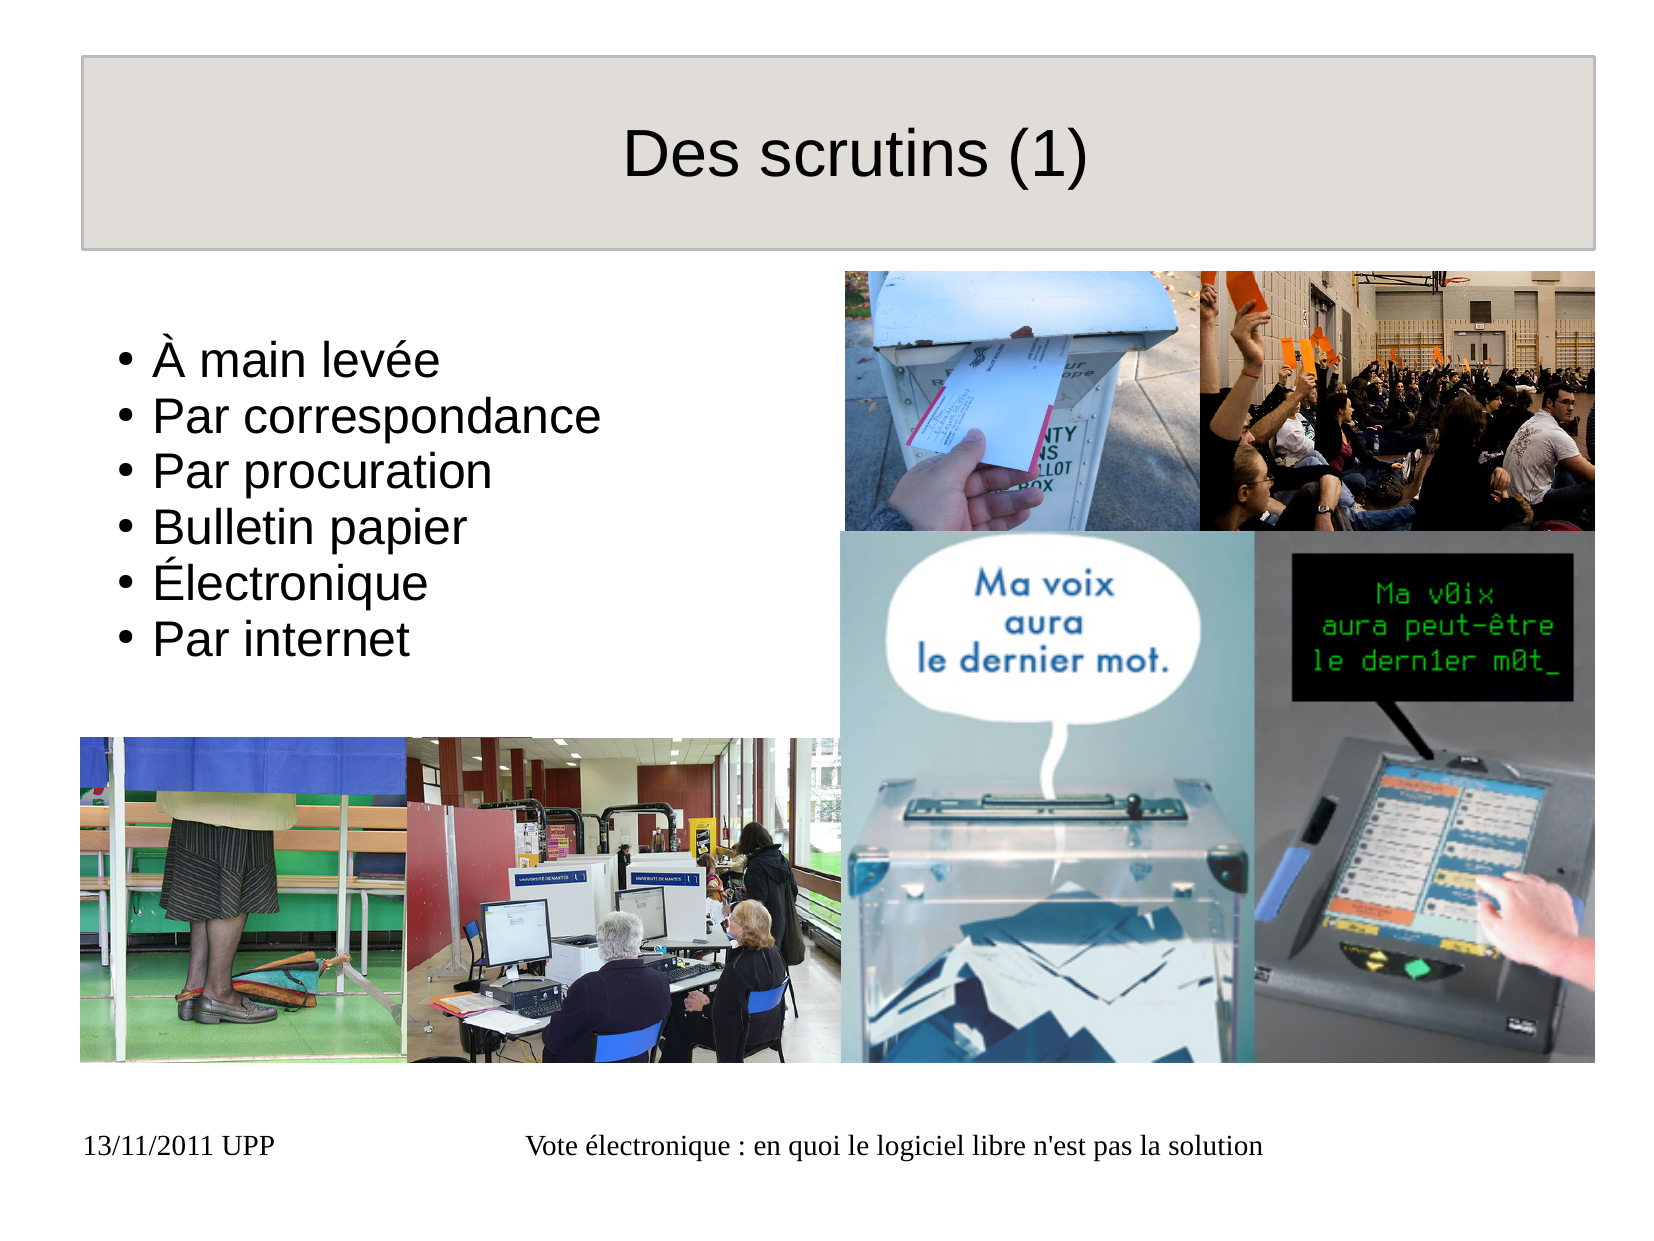

# Des scrutins (1)
À main levée
Par correspondance
Par procuration
Bulletin papier
Électronique
Par internet